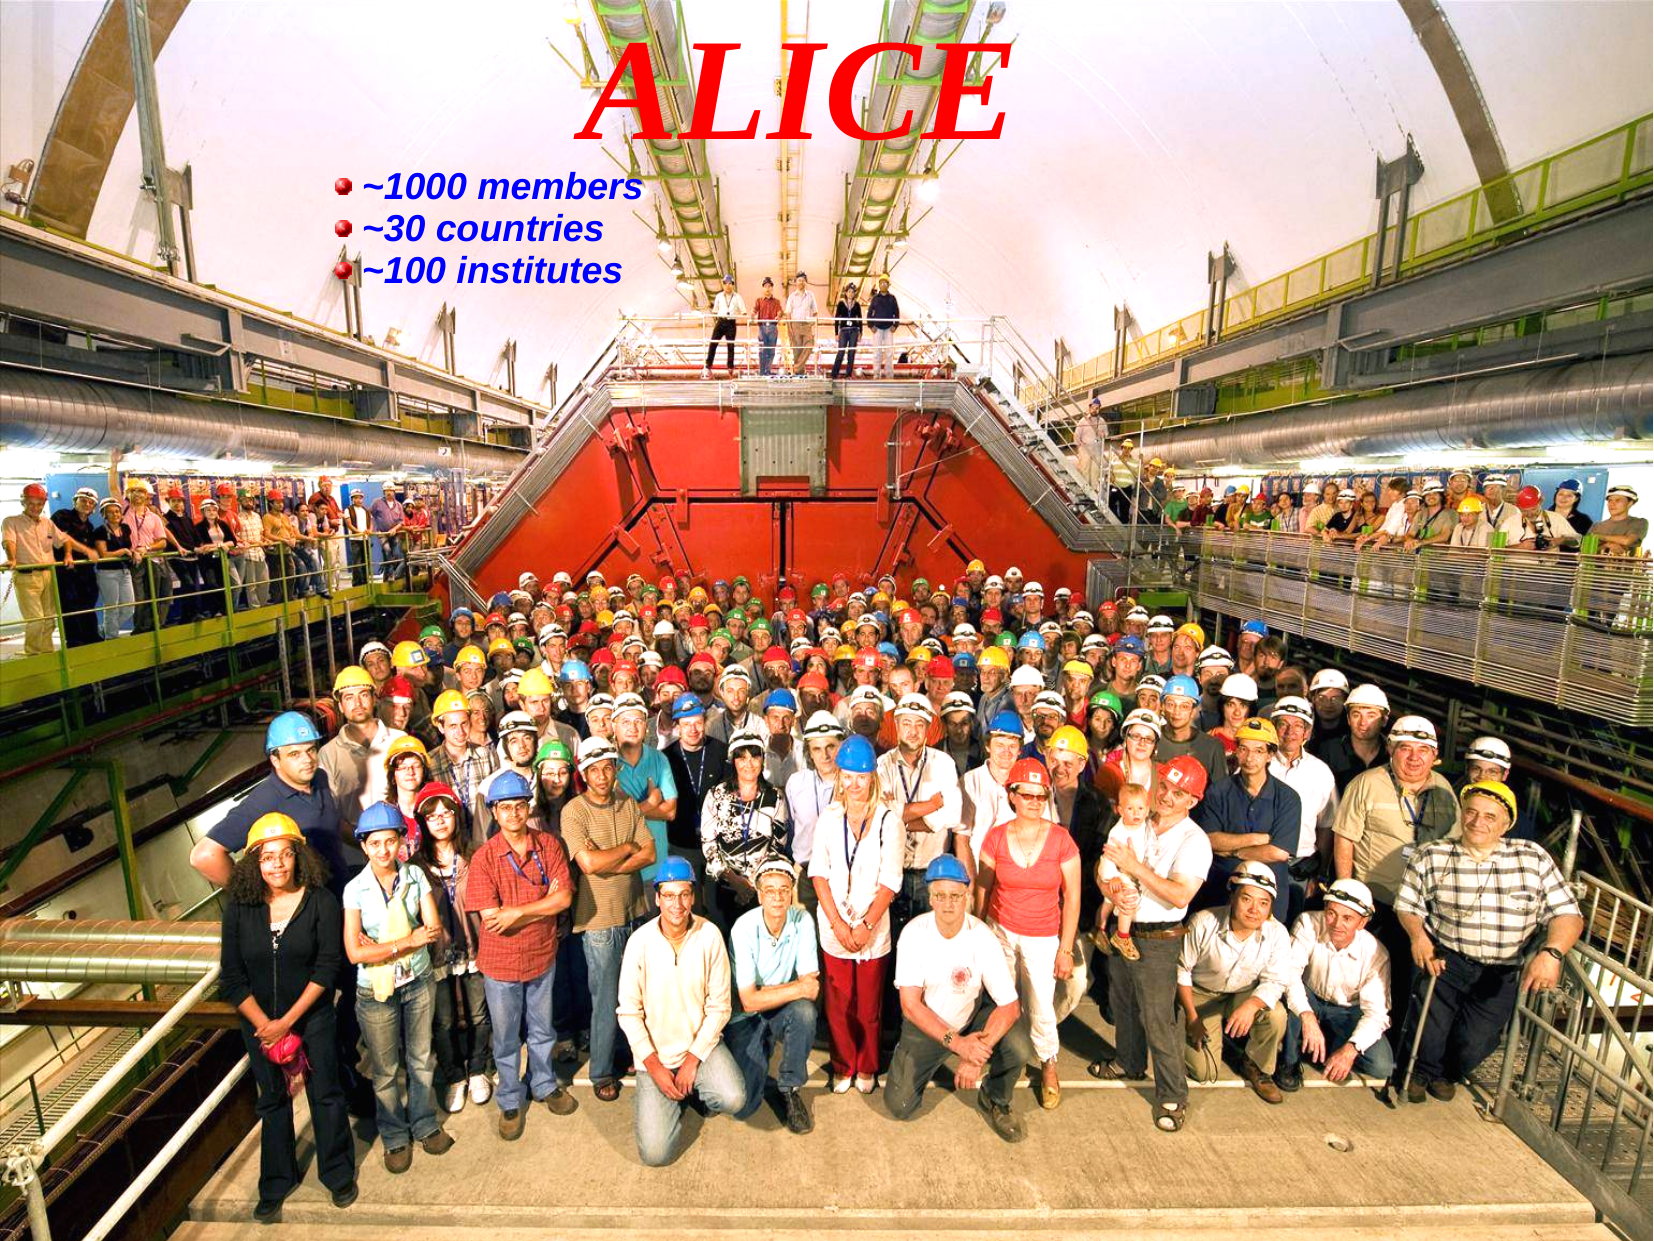

ALICE
 ~1000 members
 ~30 countries
 ~100 institutes
Oct 2008 Split J. Schukraft